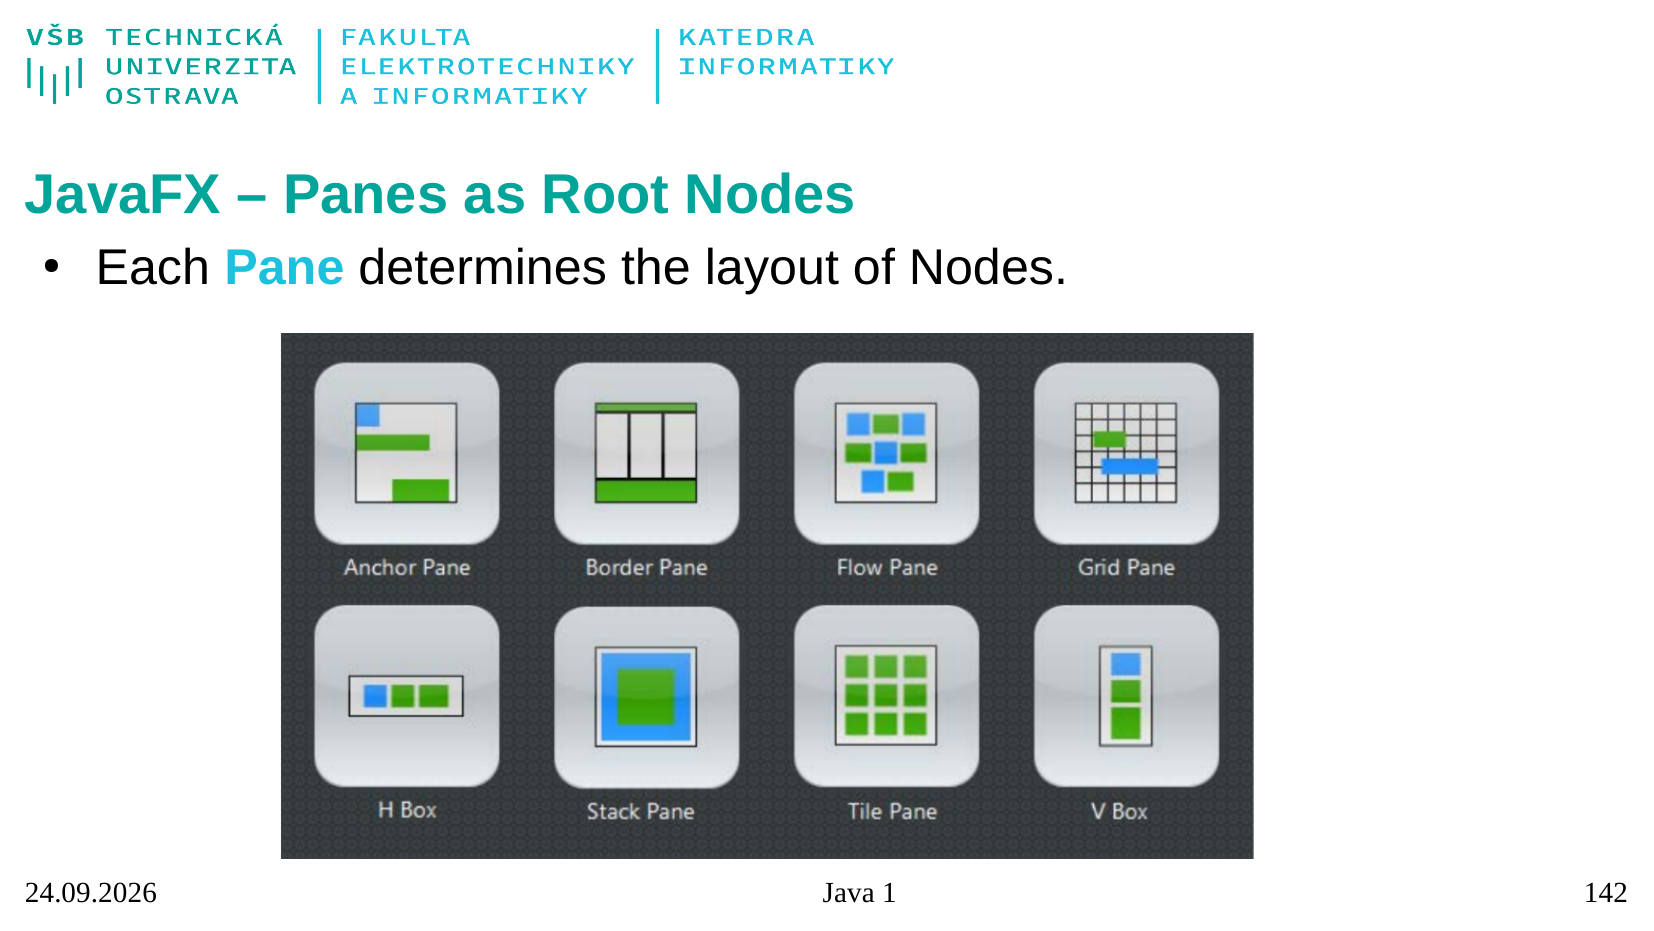

# JavaFX – Panes as Root Nodes
Each Pane determines the layout of Nodes.
Java 1
142